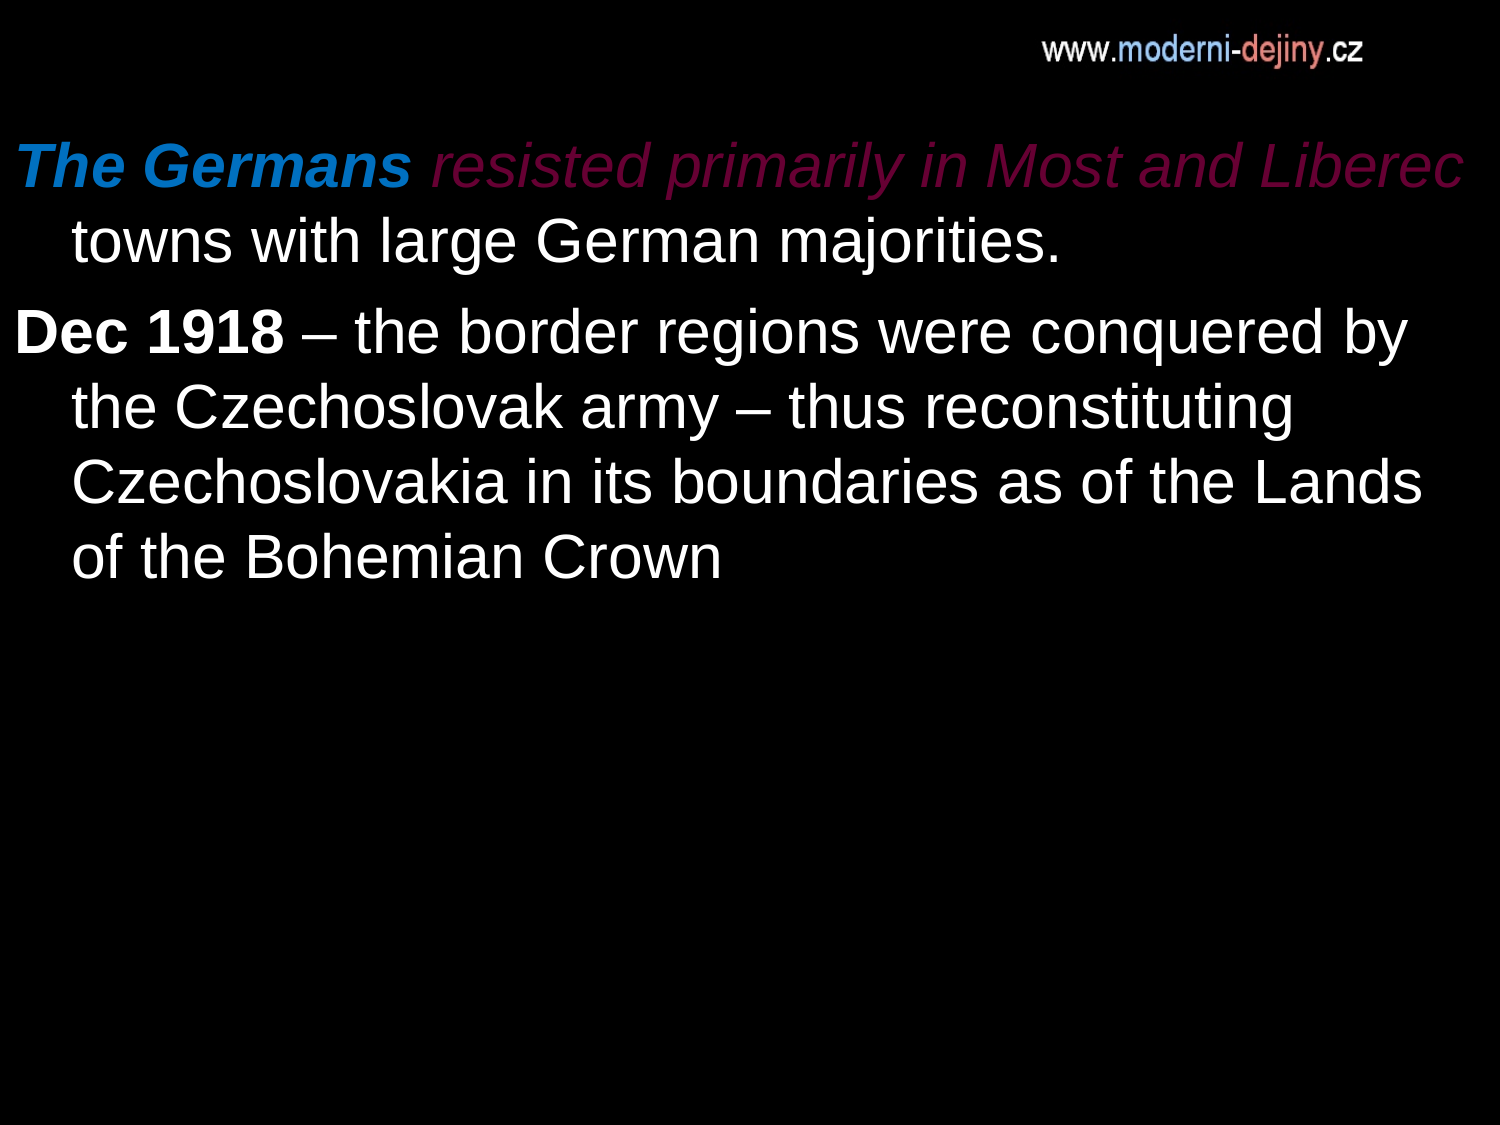

The Germans resisted primarily in Most and Liberec towns with large German majorities.
Dec 1918 – the border regions were conquered by the Czechoslovak army – thus reconstituting Czechoslovakia in its boundaries as of the Lands of the Bohemian Crown